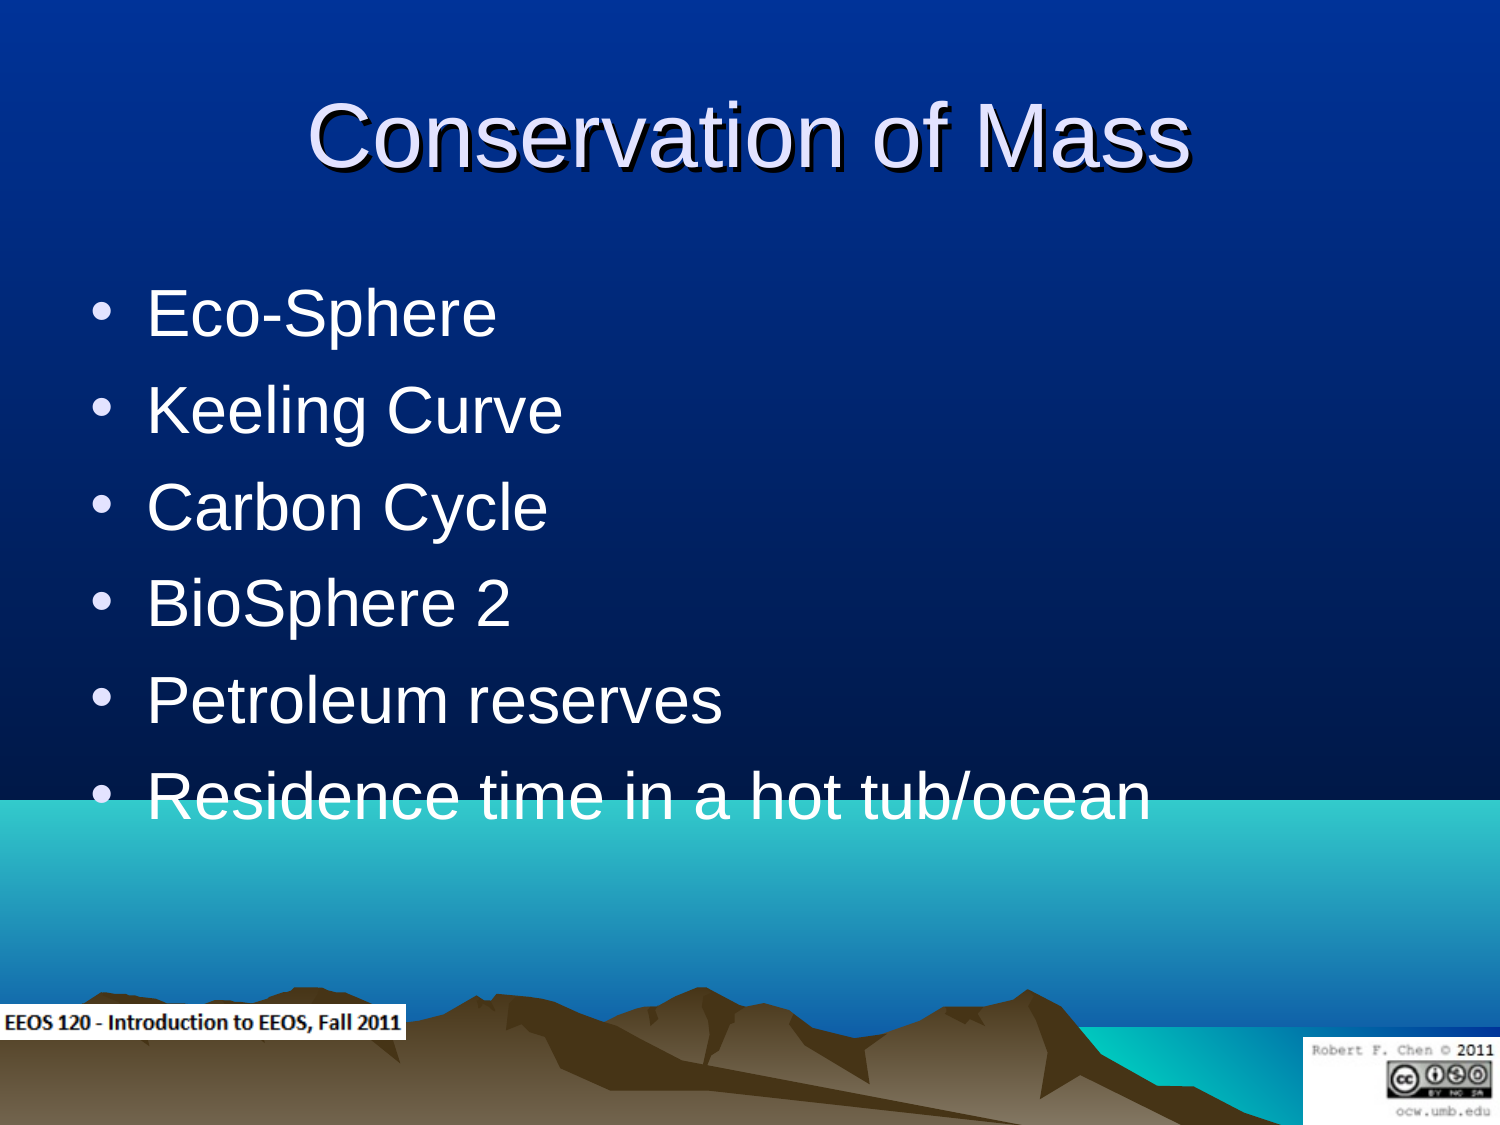

# Conservation of Mass
Eco-Sphere
Keeling Curve
Carbon Cycle
BioSphere 2
Petroleum reserves
Residence time in a hot tub/ocean